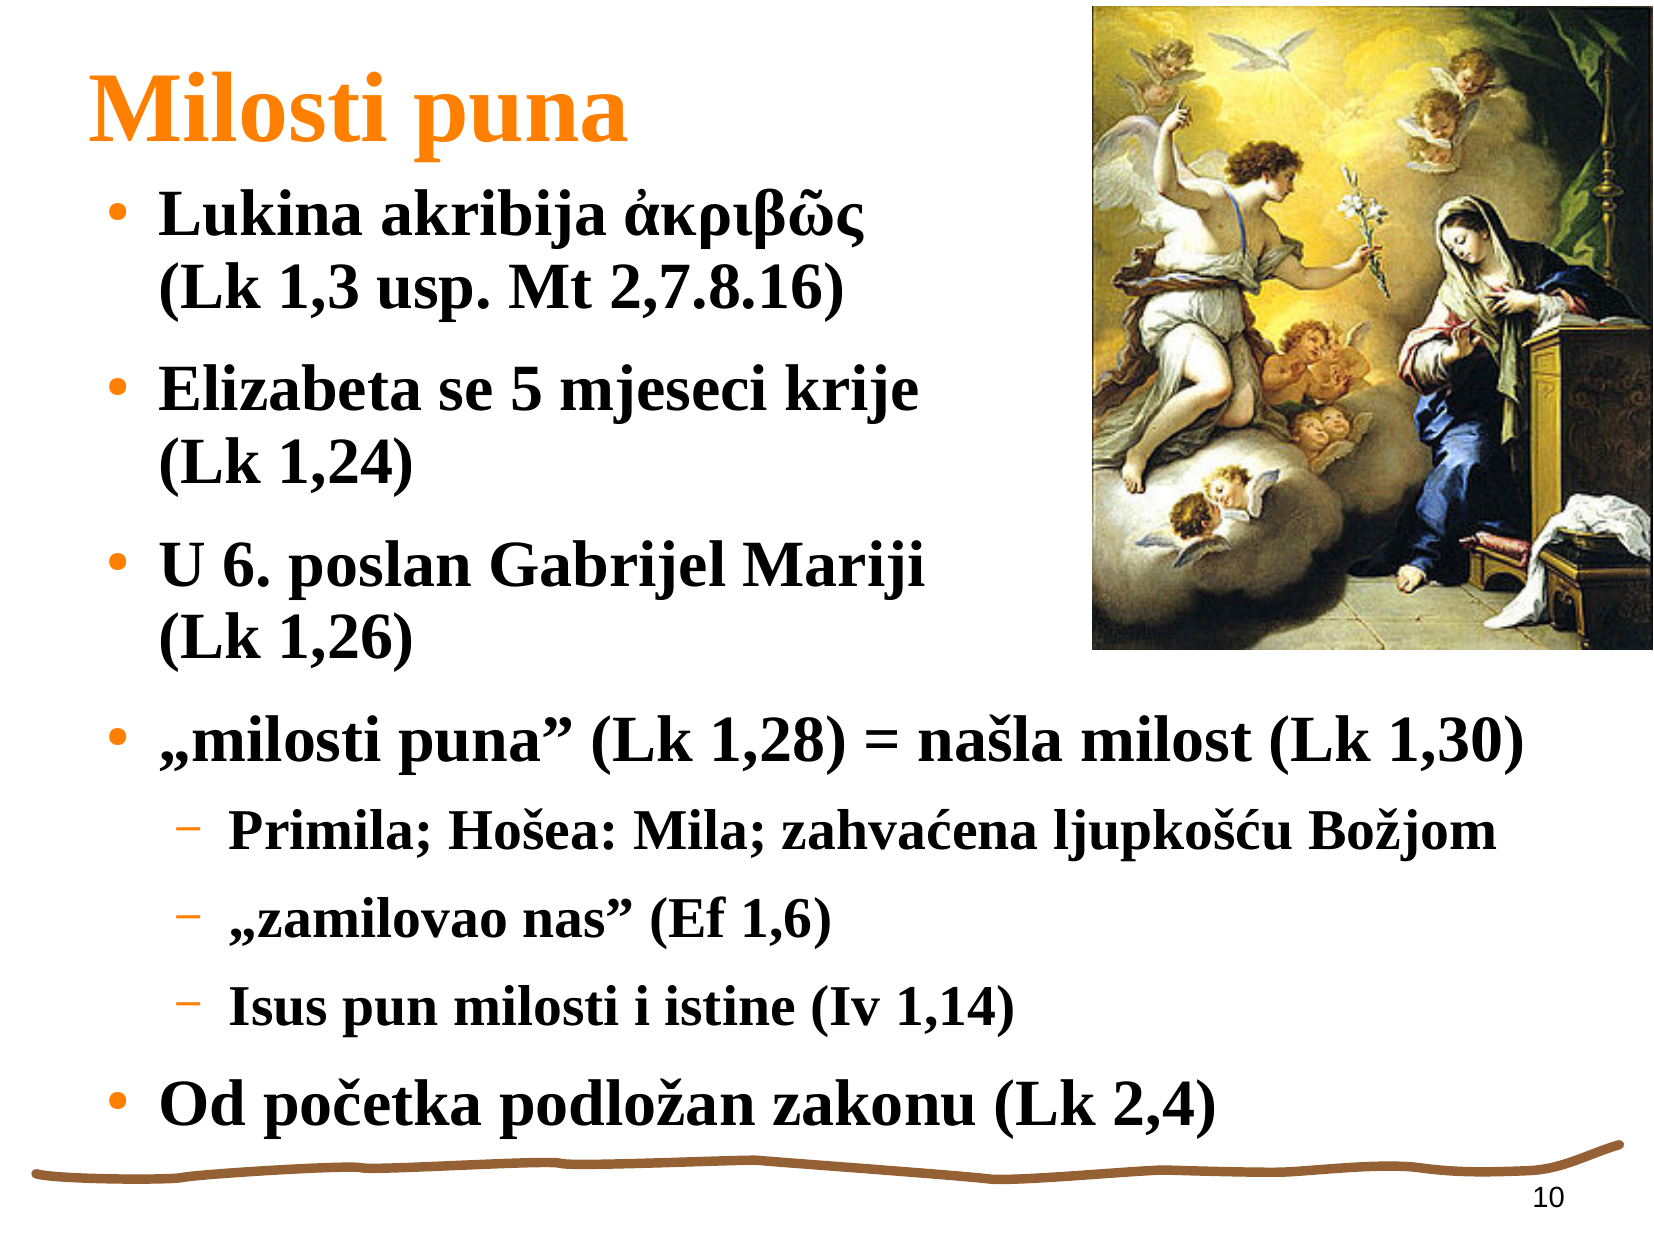

# Milosti puna
Lukina akribija ἀκριβῶς
(Lk 1,3 usp. Mt 2,7.8.16)
Elizabeta se 5 mjeseci krije
(Lk 1,24)
U 6. poslan Gabrijel Mariji
(Lk 1,26)
„milosti puna” (Lk 1,28) = našla milost (Lk 1,30)
Primila; Hošea: Mila; zahvaćena ljupkošću Božjom
„zamilovao nas” (Ef 1,6)
Isus pun milosti i istine (Iv 1,14)
Od početka podložan zakonu (Lk 2,4)
10